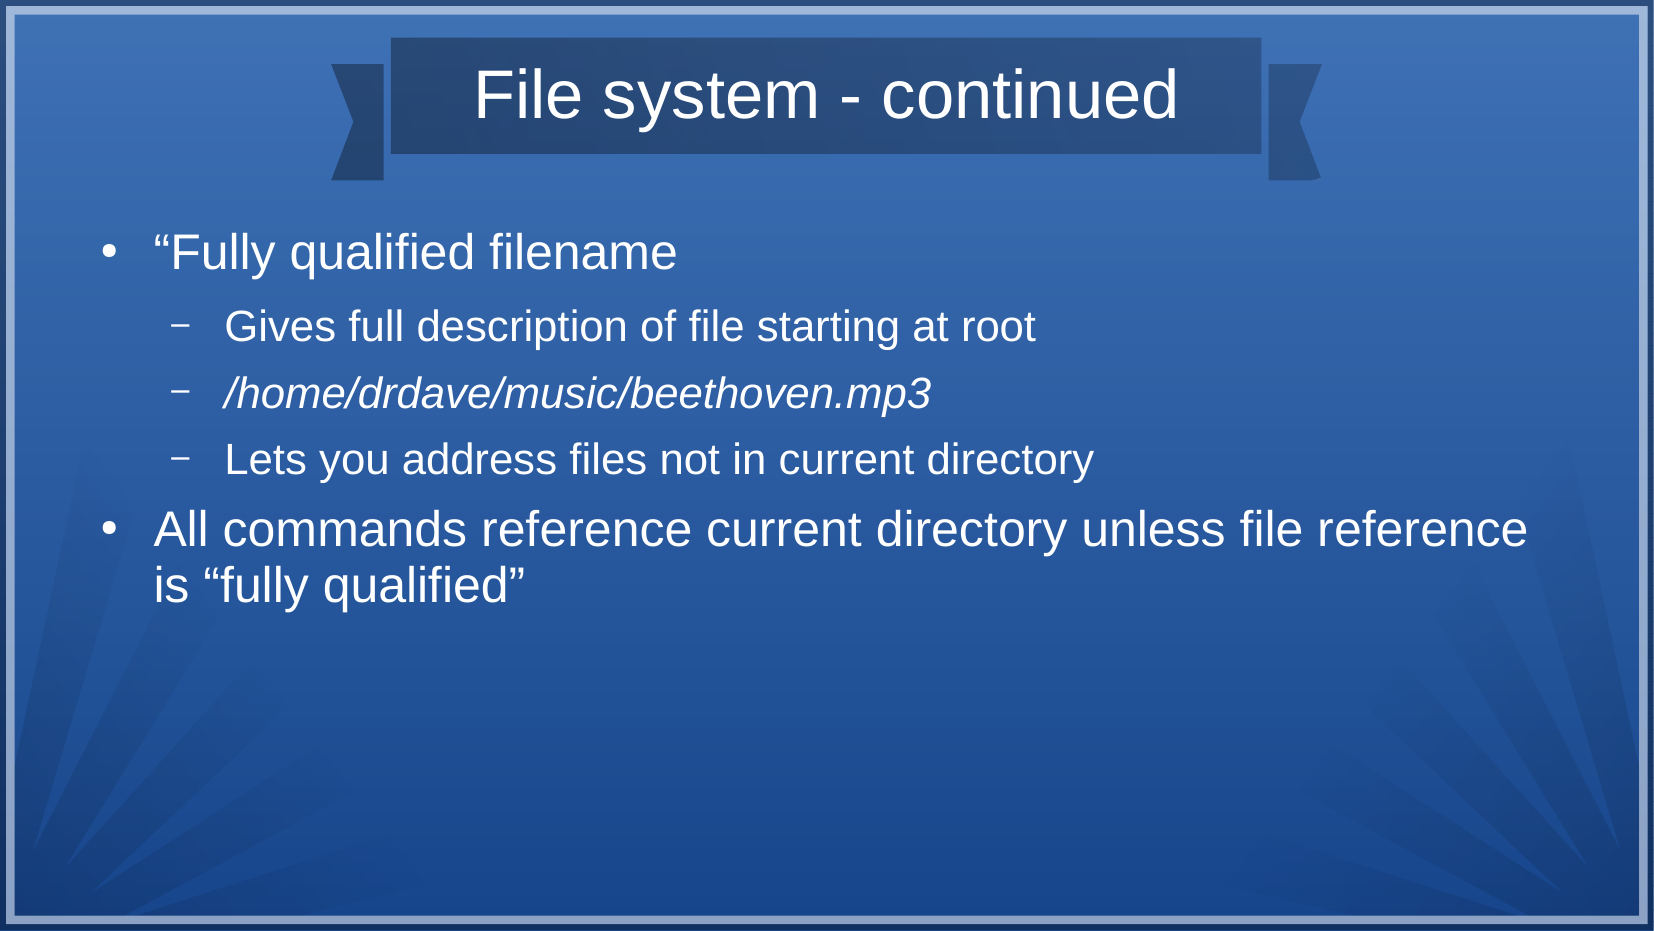

# File system - continued
“Fully qualified filename
Gives full description of file starting at root
/home/drdave/music/beethoven.mp3
Lets you address files not in current directory
All commands reference current directory unless file reference is “fully qualified”